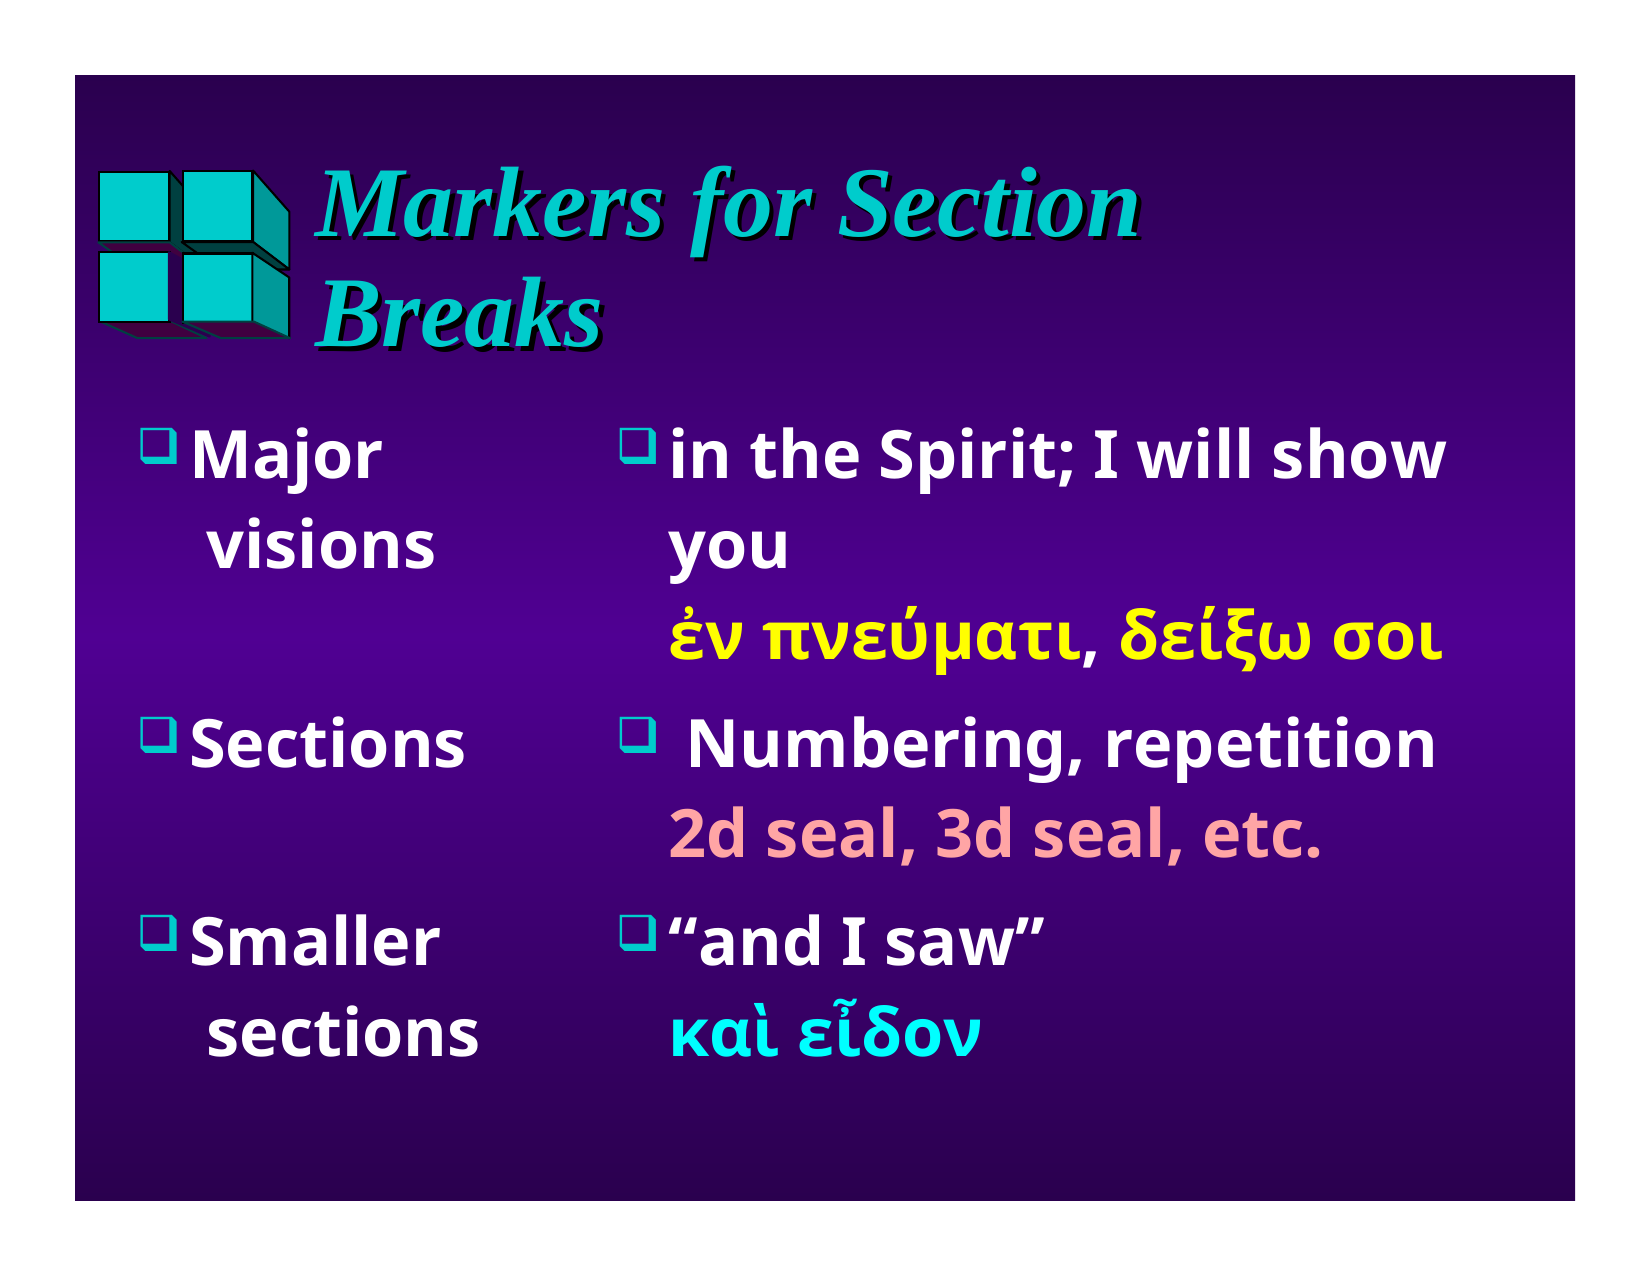

# Markers for Section Breaks
Major
 visions
Sections
Smaller
 sections
in the Spirit; I will show you
ἐν πνεύματι, δείξω σοι
 Numbering, repetition
2d seal, 3d seal, etc.
“and I saw”
καὶ εἶδον